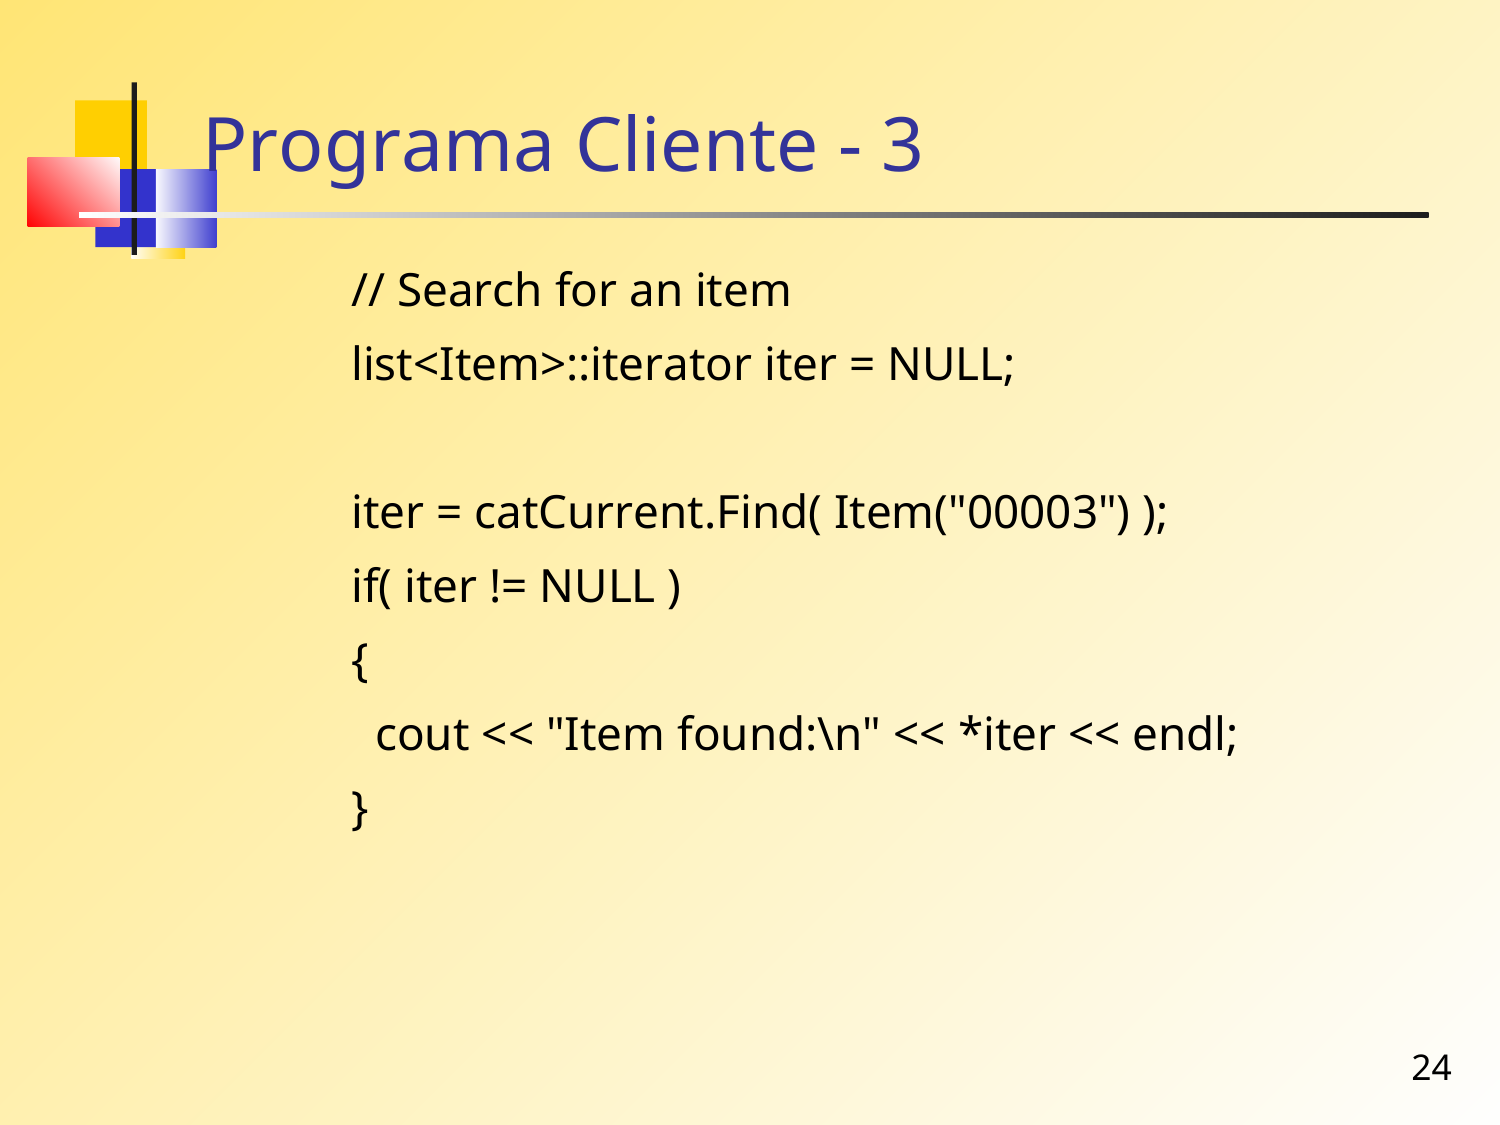

# Programa Cliente - 3
 // Search for an item
 list<Item>::iterator iter = NULL;
 iter = catCurrent.Find( Item("00003") );
 if( iter != NULL )‏
 {
 cout << "Item found:\n" << *iter << endl;
 }
24